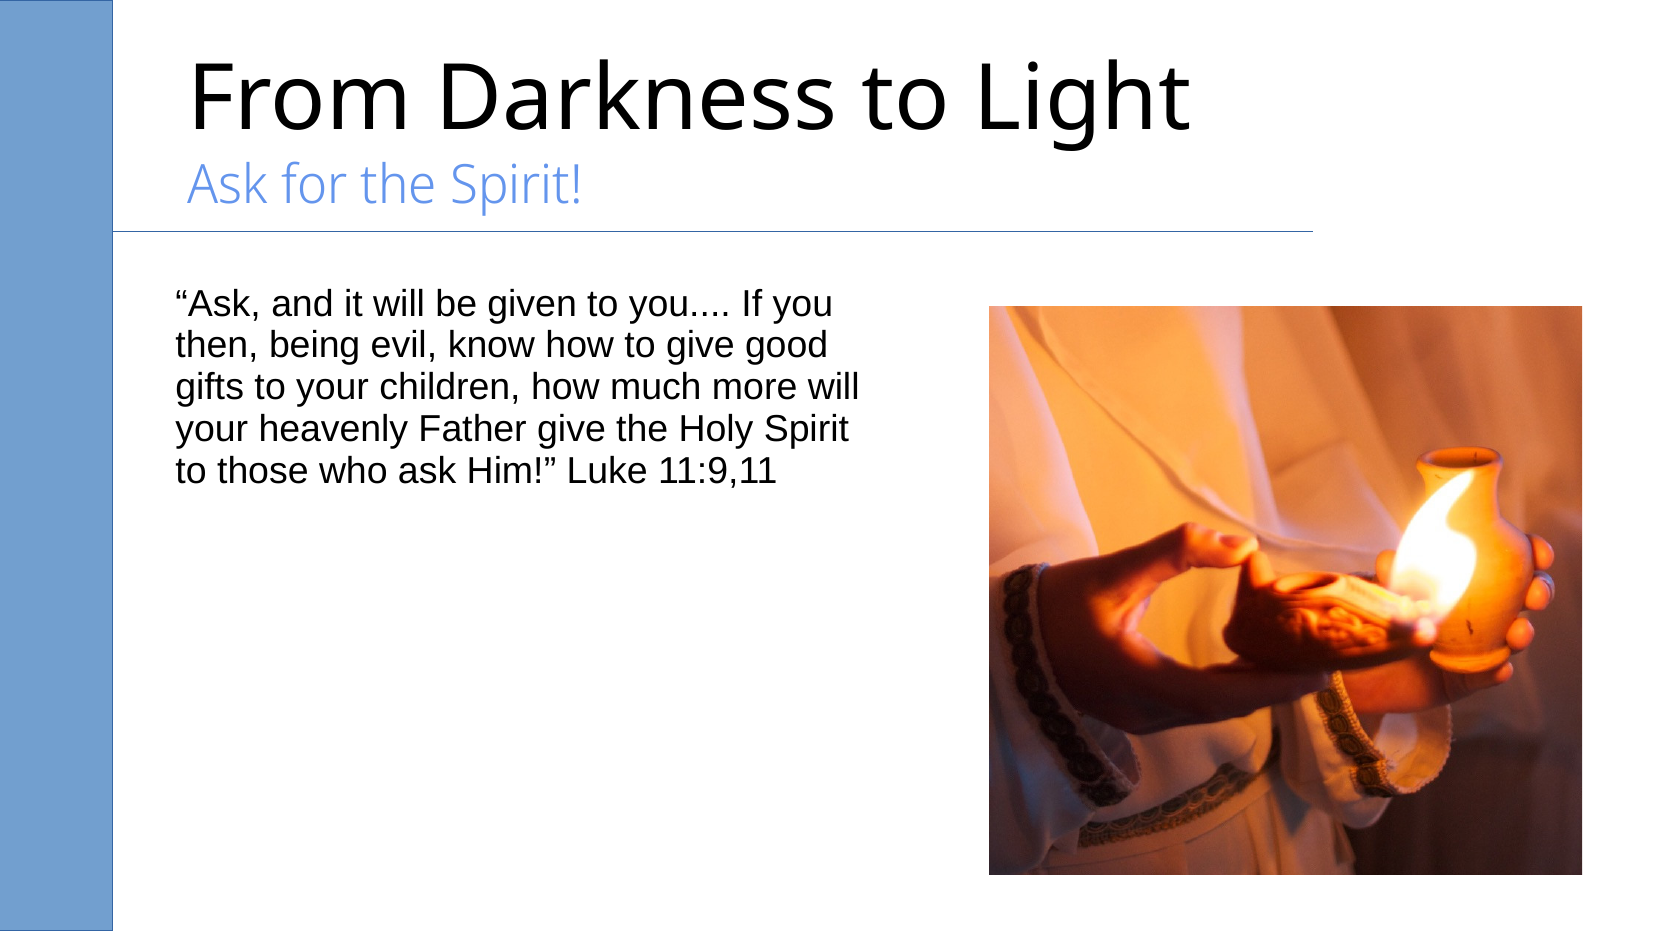

# From Darkness to Light
Ask for the Spirit!
“Ask, and it will be given to you.... If you then, being evil, know how to give good gifts to your children, how much more will your heavenly Father give the Holy Spirit to those who ask Him!” Luke 11:9,11